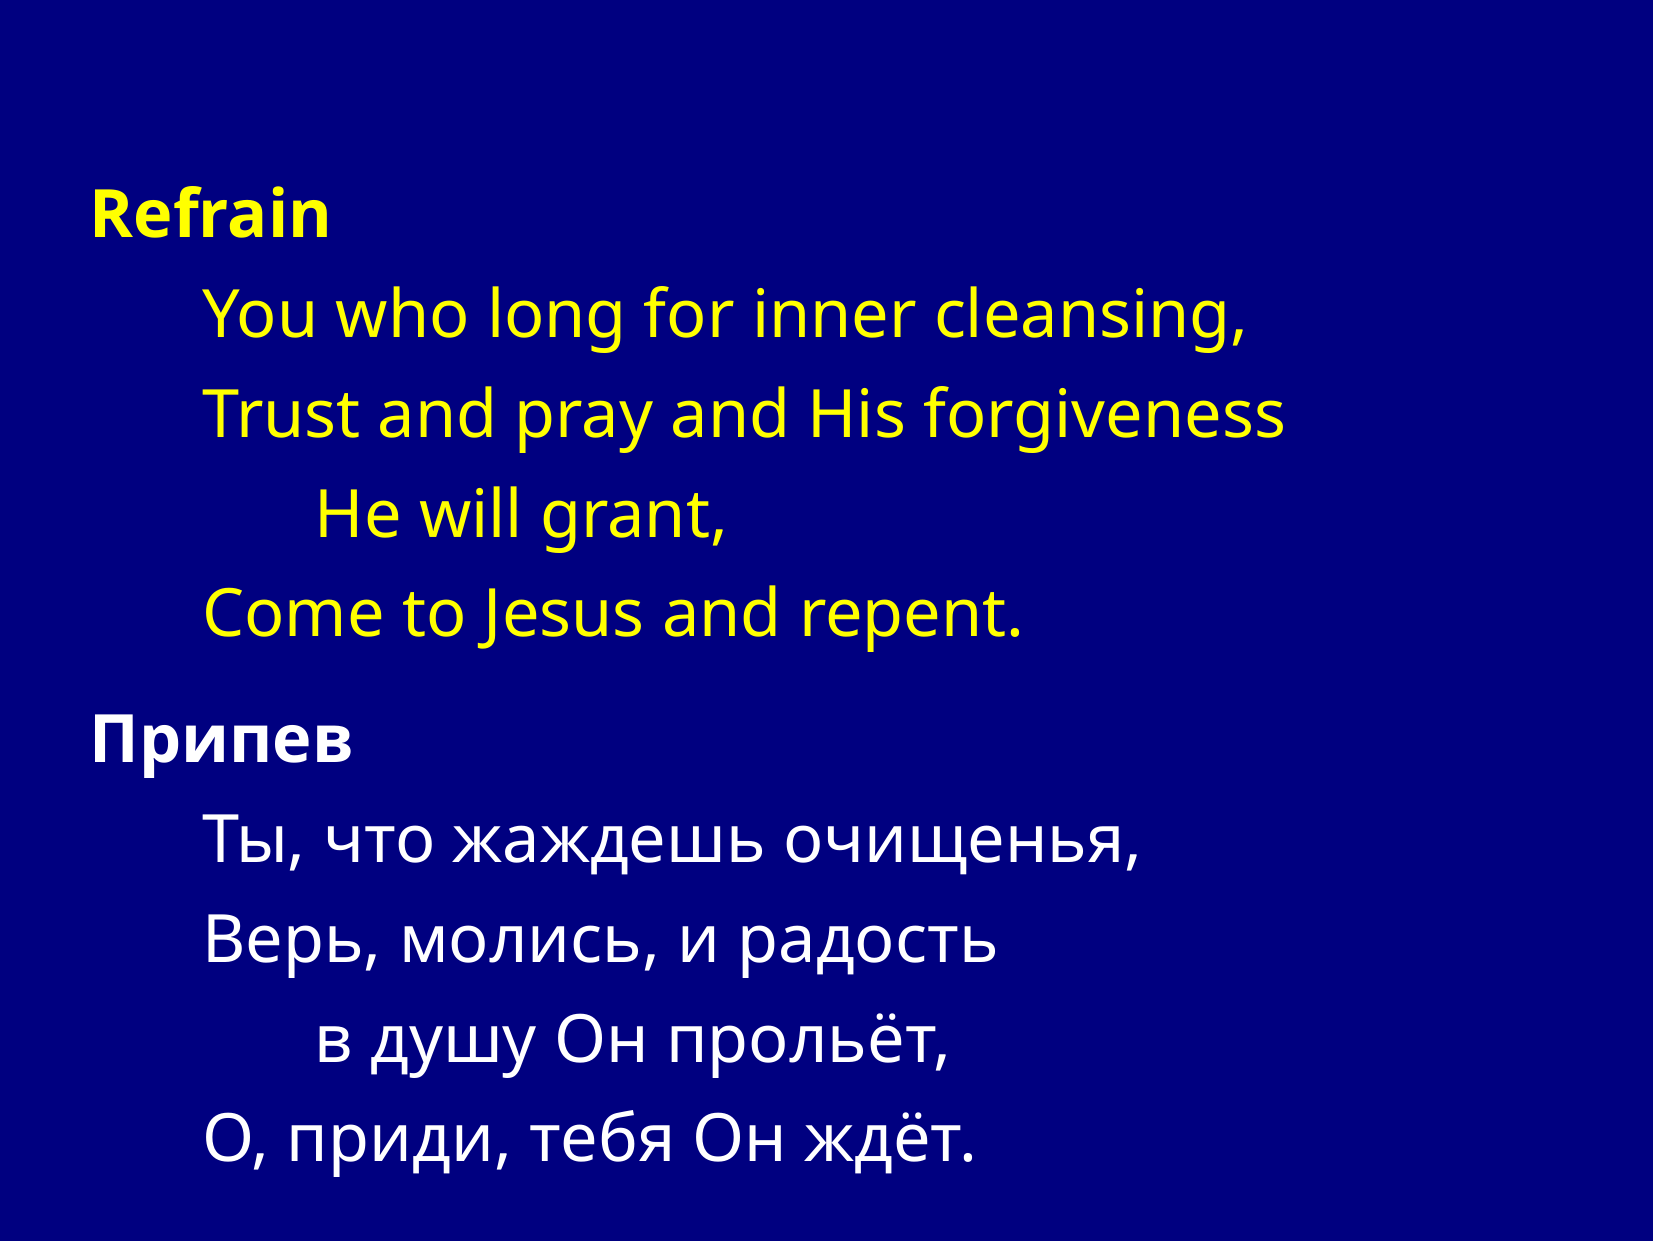

Refrain
	You who long for inner cleansing,
	Trust and pray and His forgiveness
		He will grant,
	Come to Jesus and repent.
Припев
	Ты, что жаждешь очищенья,
	Верь, молись, и радость
		в душу Он прольёт,
	О, приди, тебя Он ждёт.